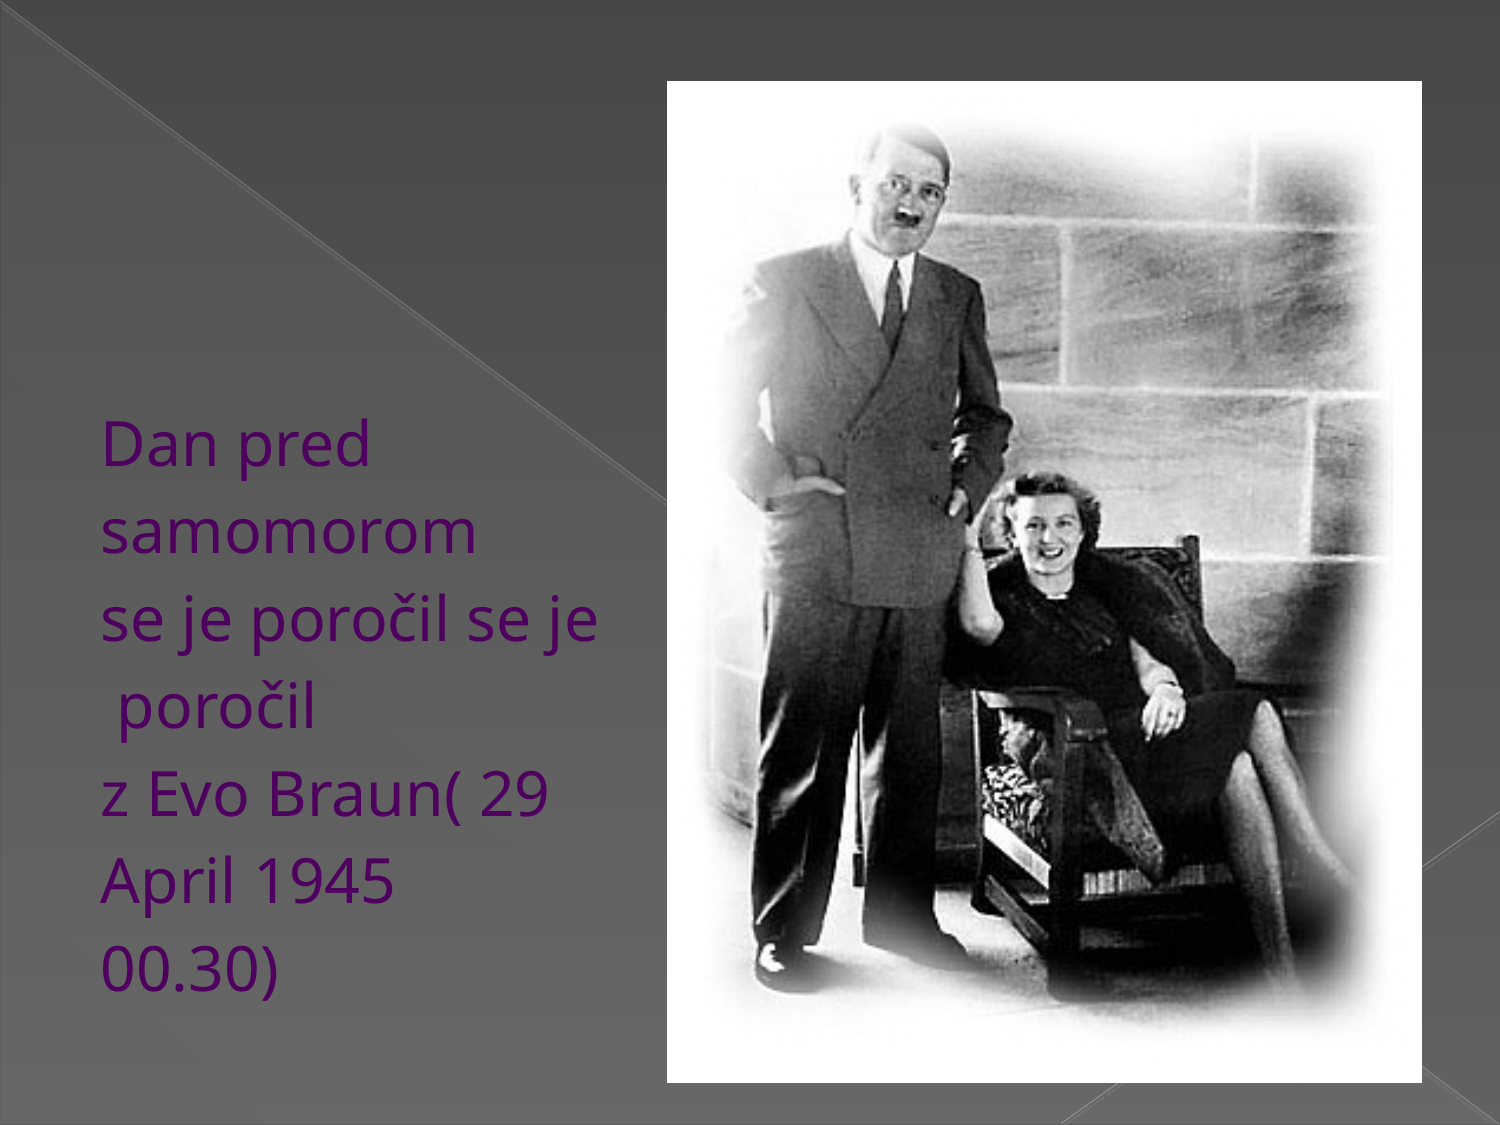

#
Dan pred
samomorom
se je poročil se je
 poročil
z Evo Braun( 29
April 1945
00.30)